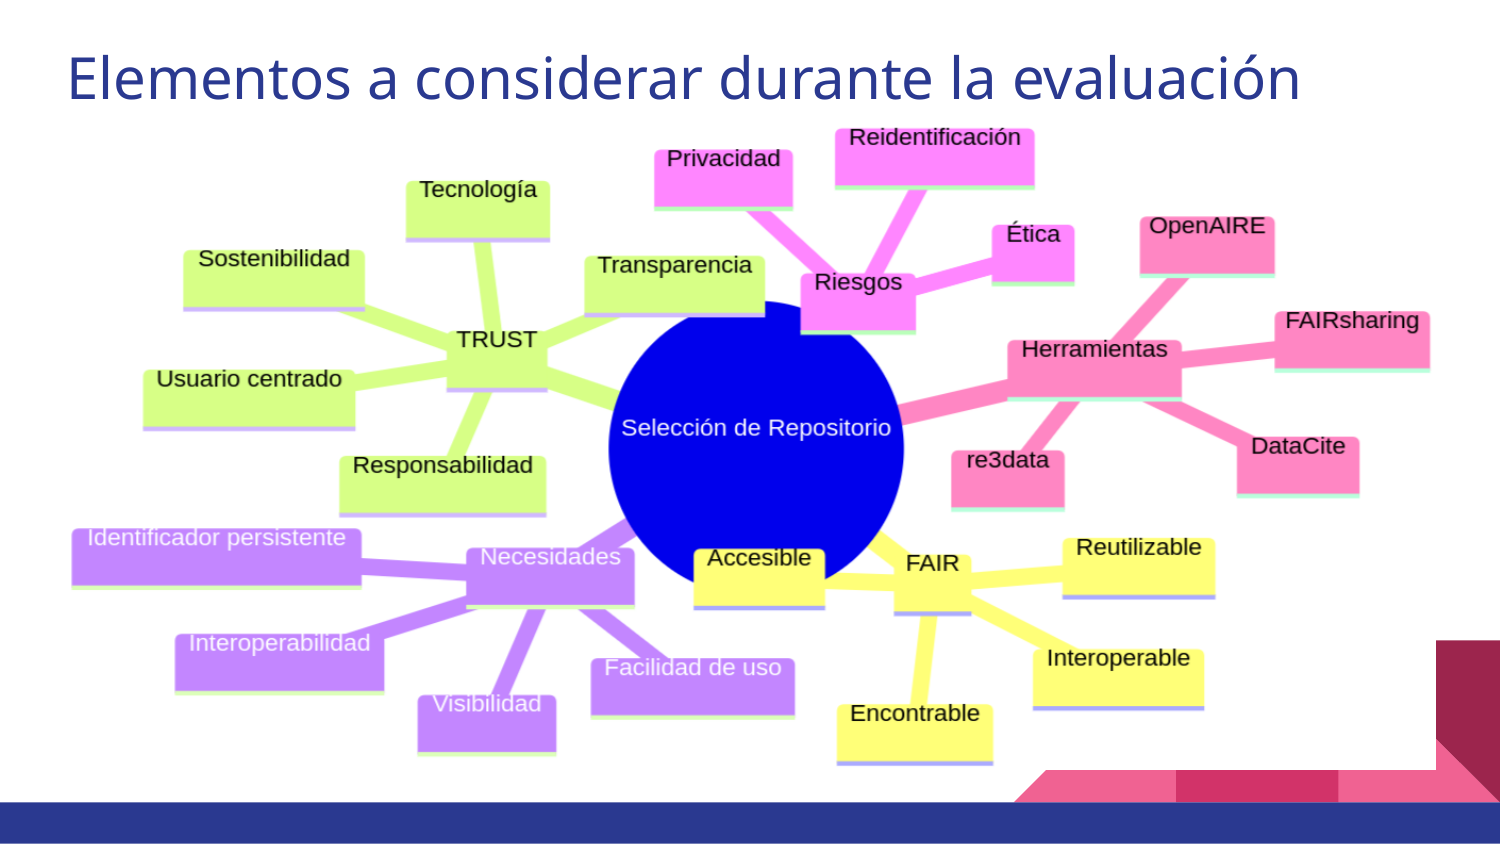

# Elementos a considerar durante la evaluación
Archivado -> Preservación
Gestión activa para evaluar la vigencia y acceso de los materiales archivados
Transparencia
Procedencia
Reproducibilidad
Reutilización
Atribución y citado.
Reutilización responsable.
Difusión
En las comunidades científicas adecuadas
También fuera del ámbito académico